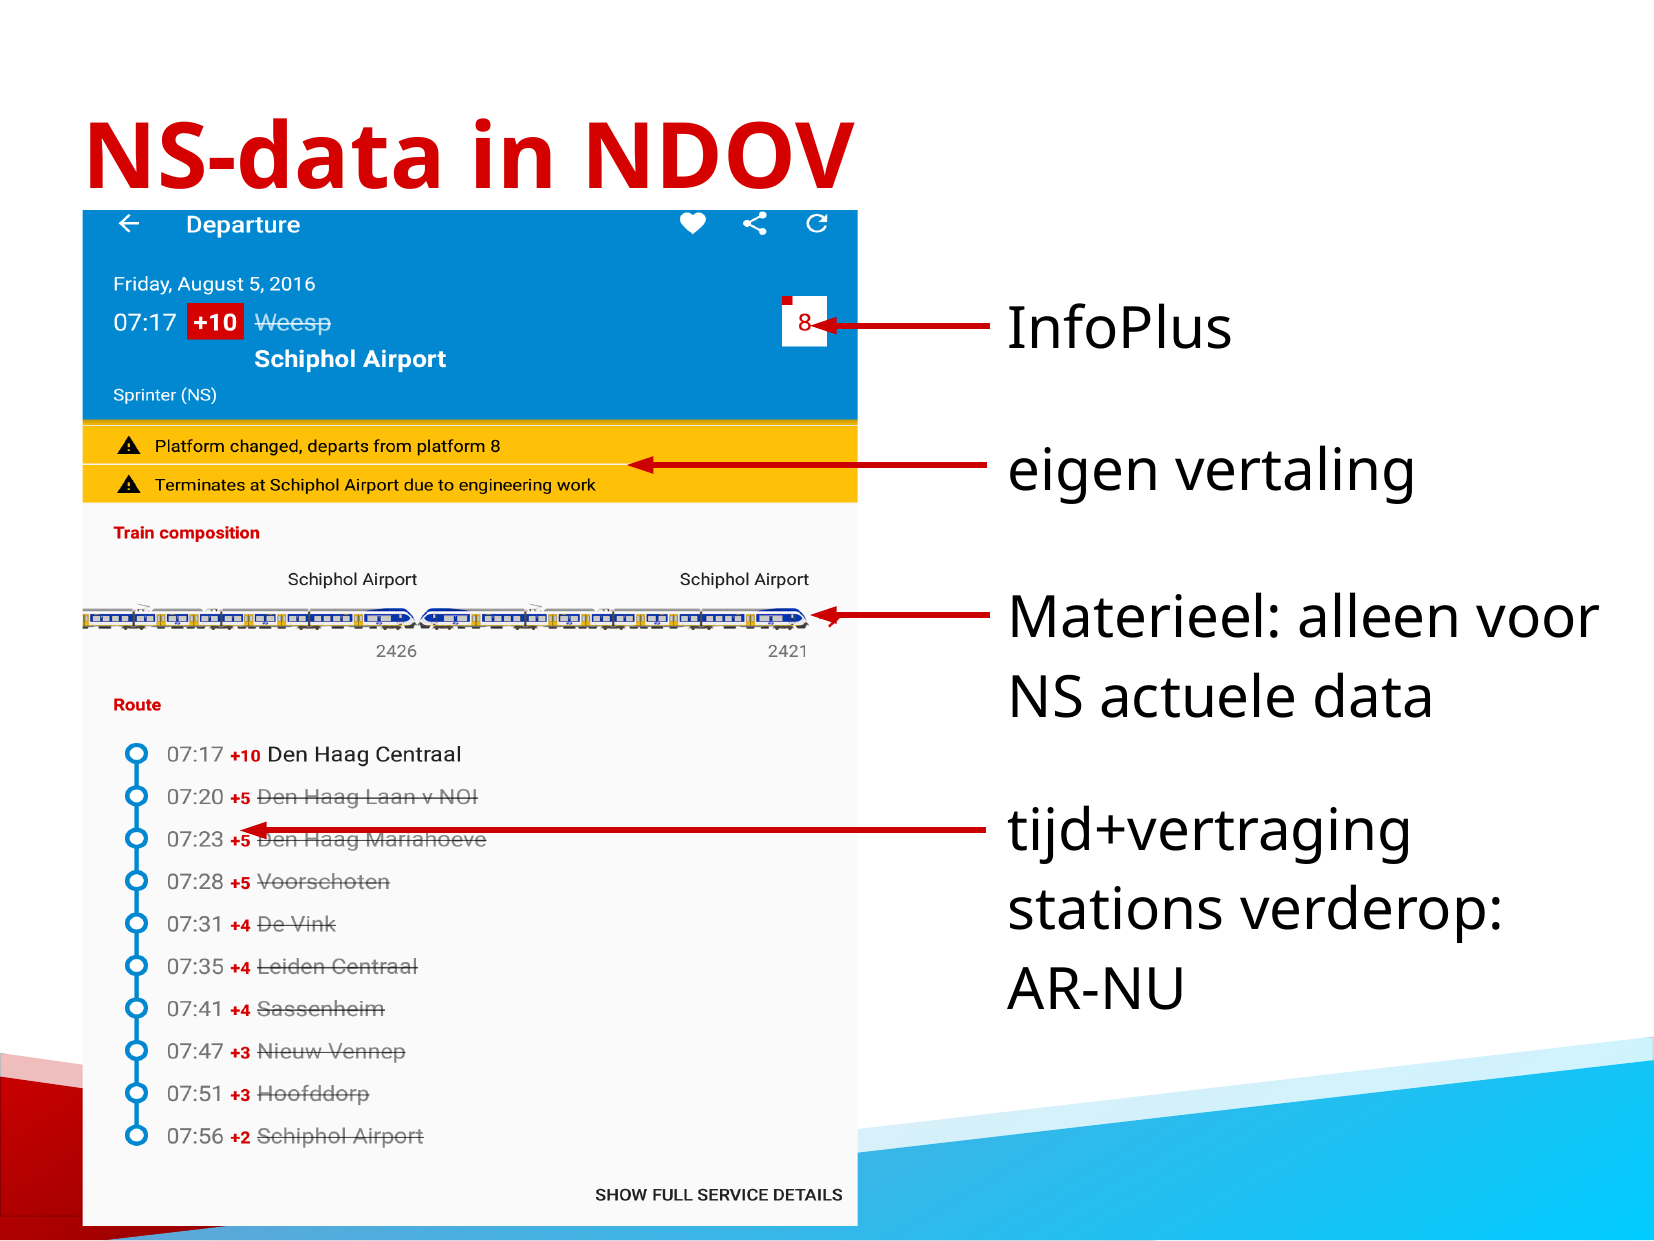

# NS-data in NDOV
InfoPlus
eigen vertaling
Materieel: alleen voor NS actuele data
tijd+vertraging stations verderop:
AR-NU